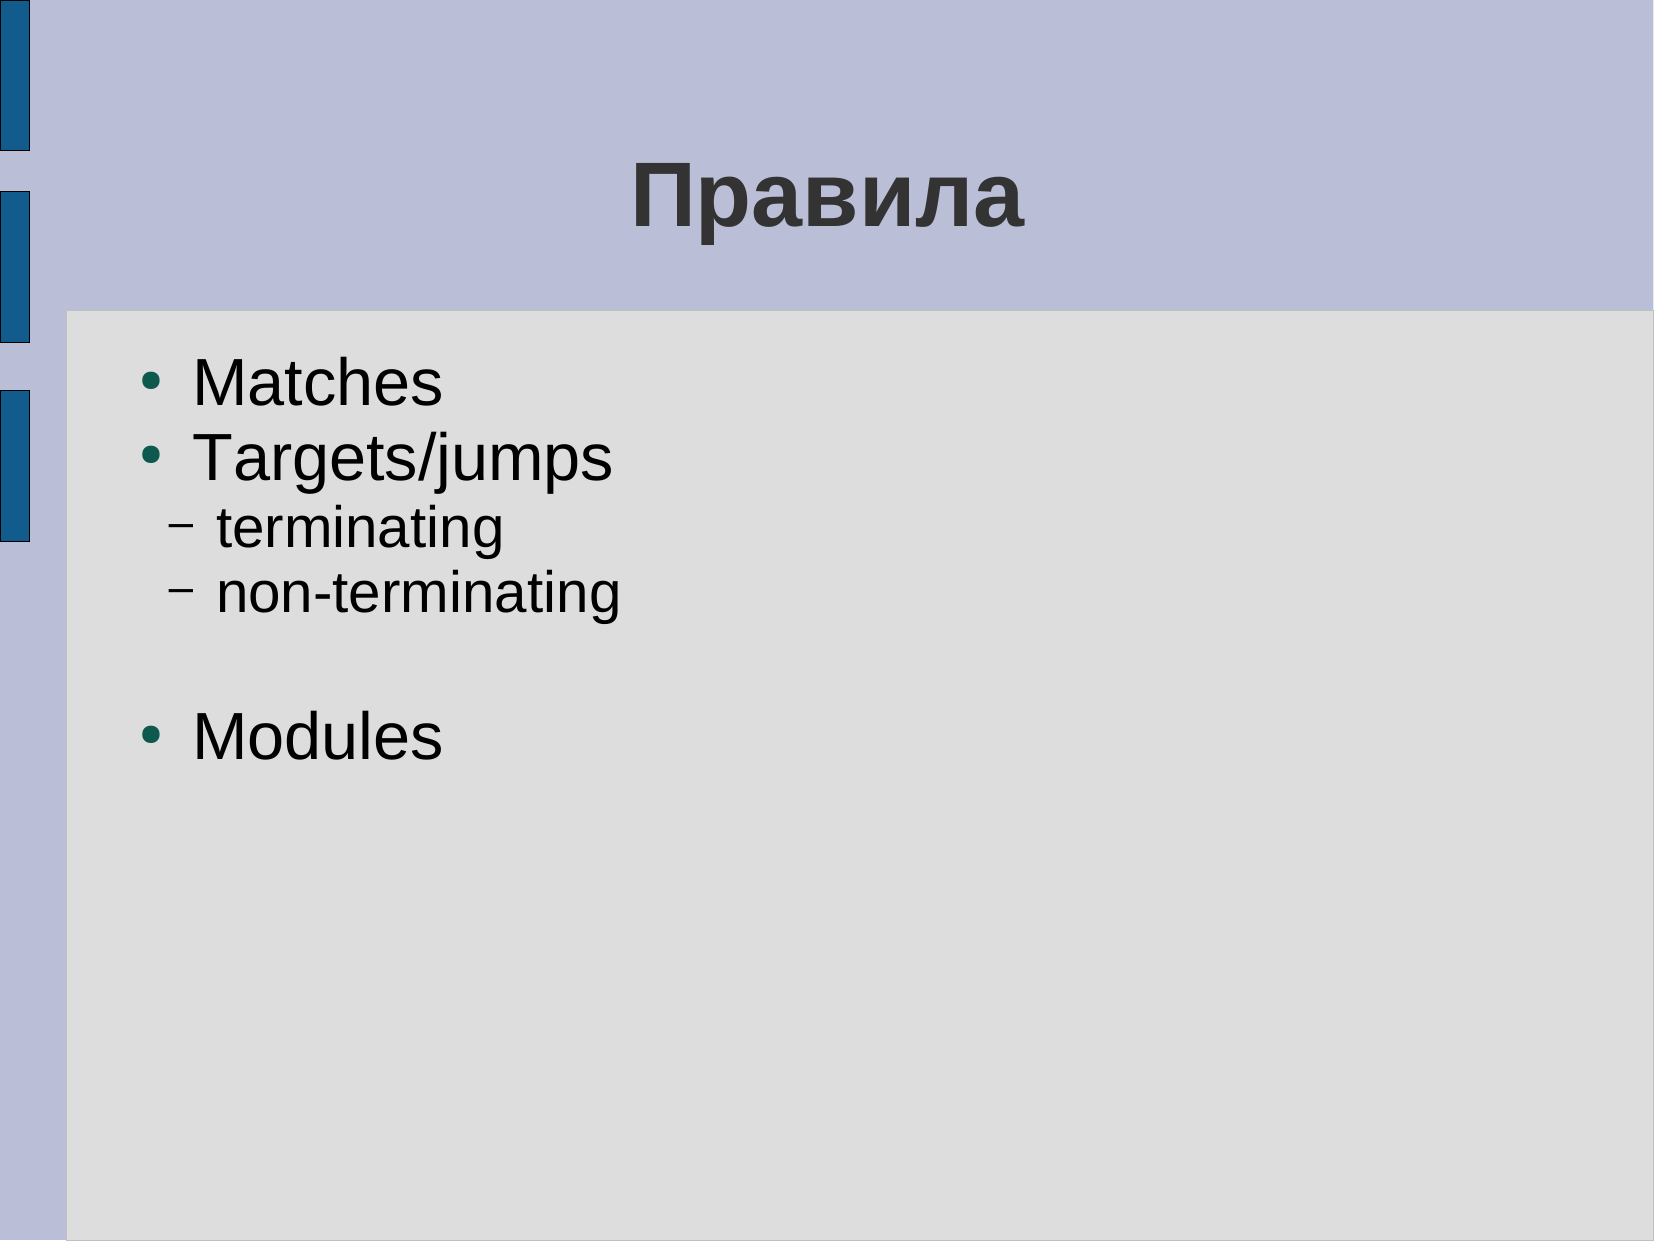

# Правила
Matches
Targets/jumps
terminating
non-terminating
Modules